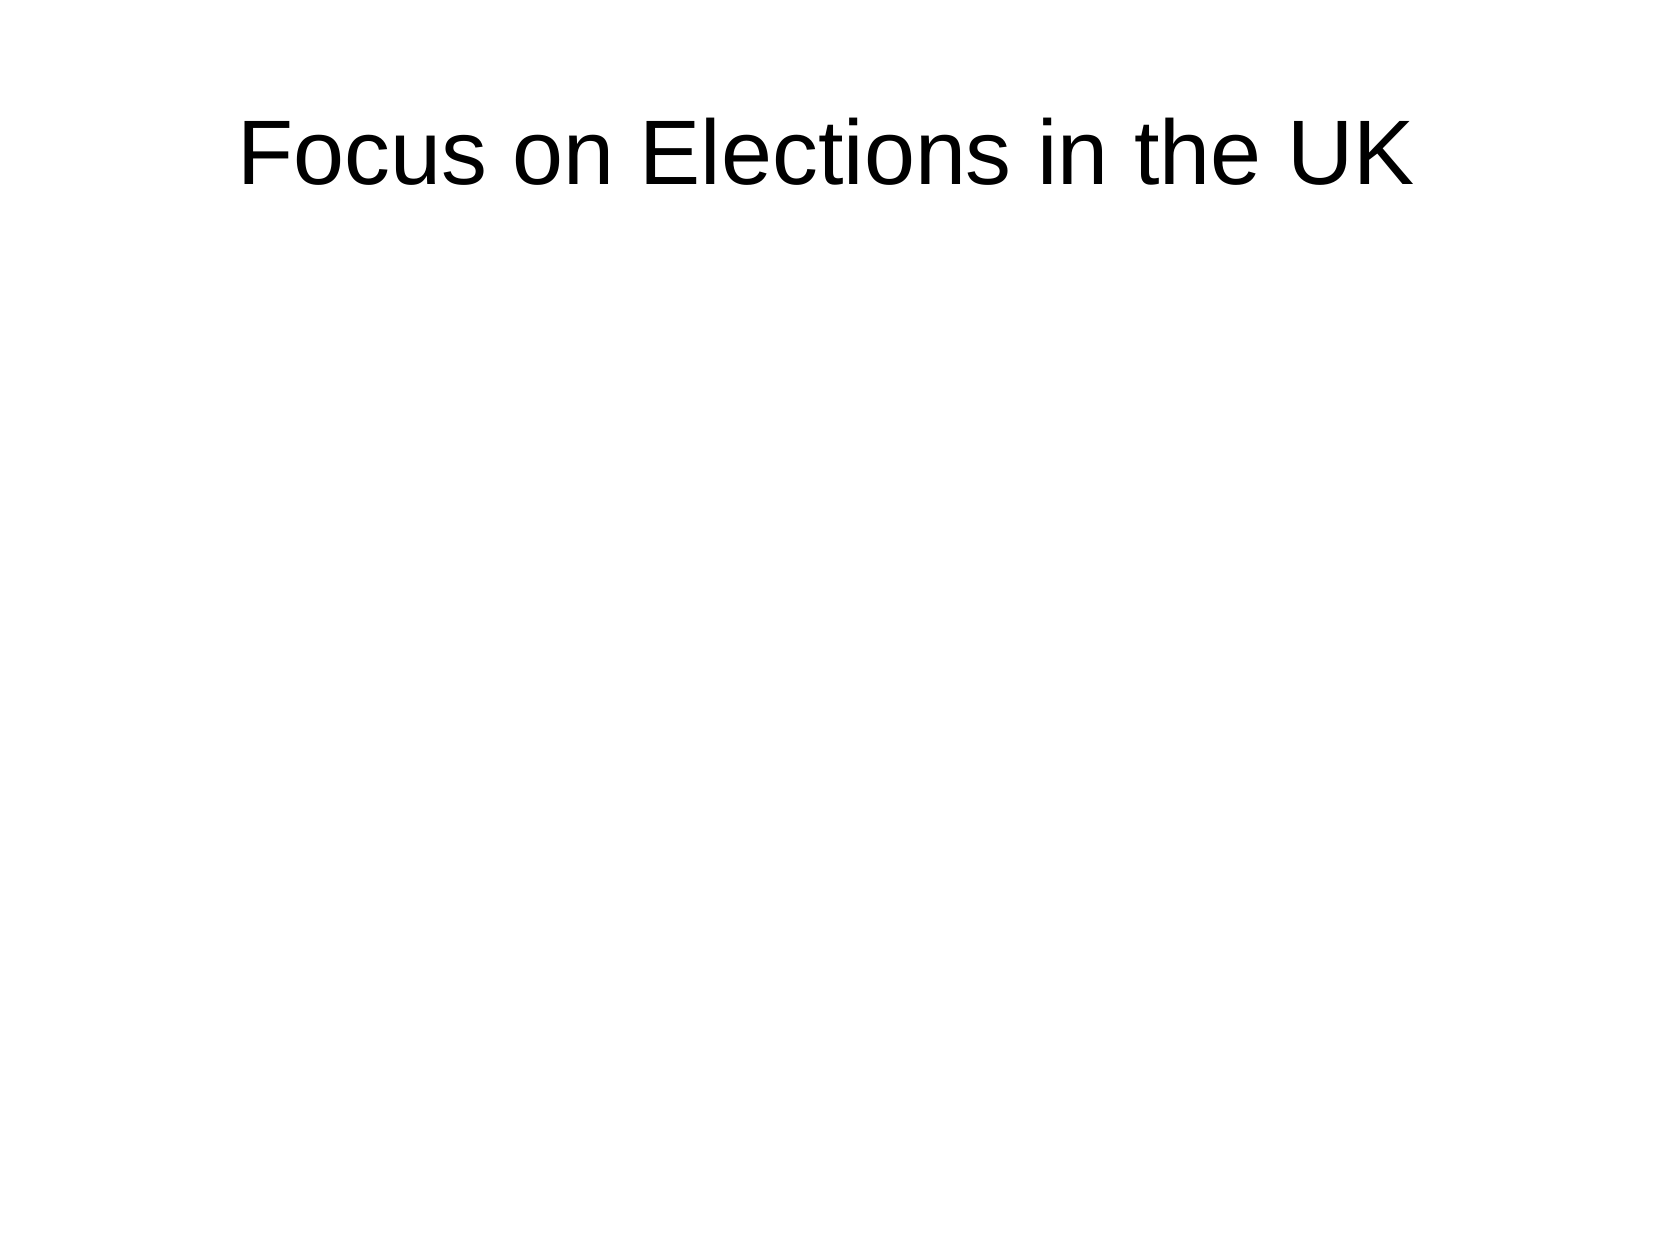

# Focus on Elections in the UK